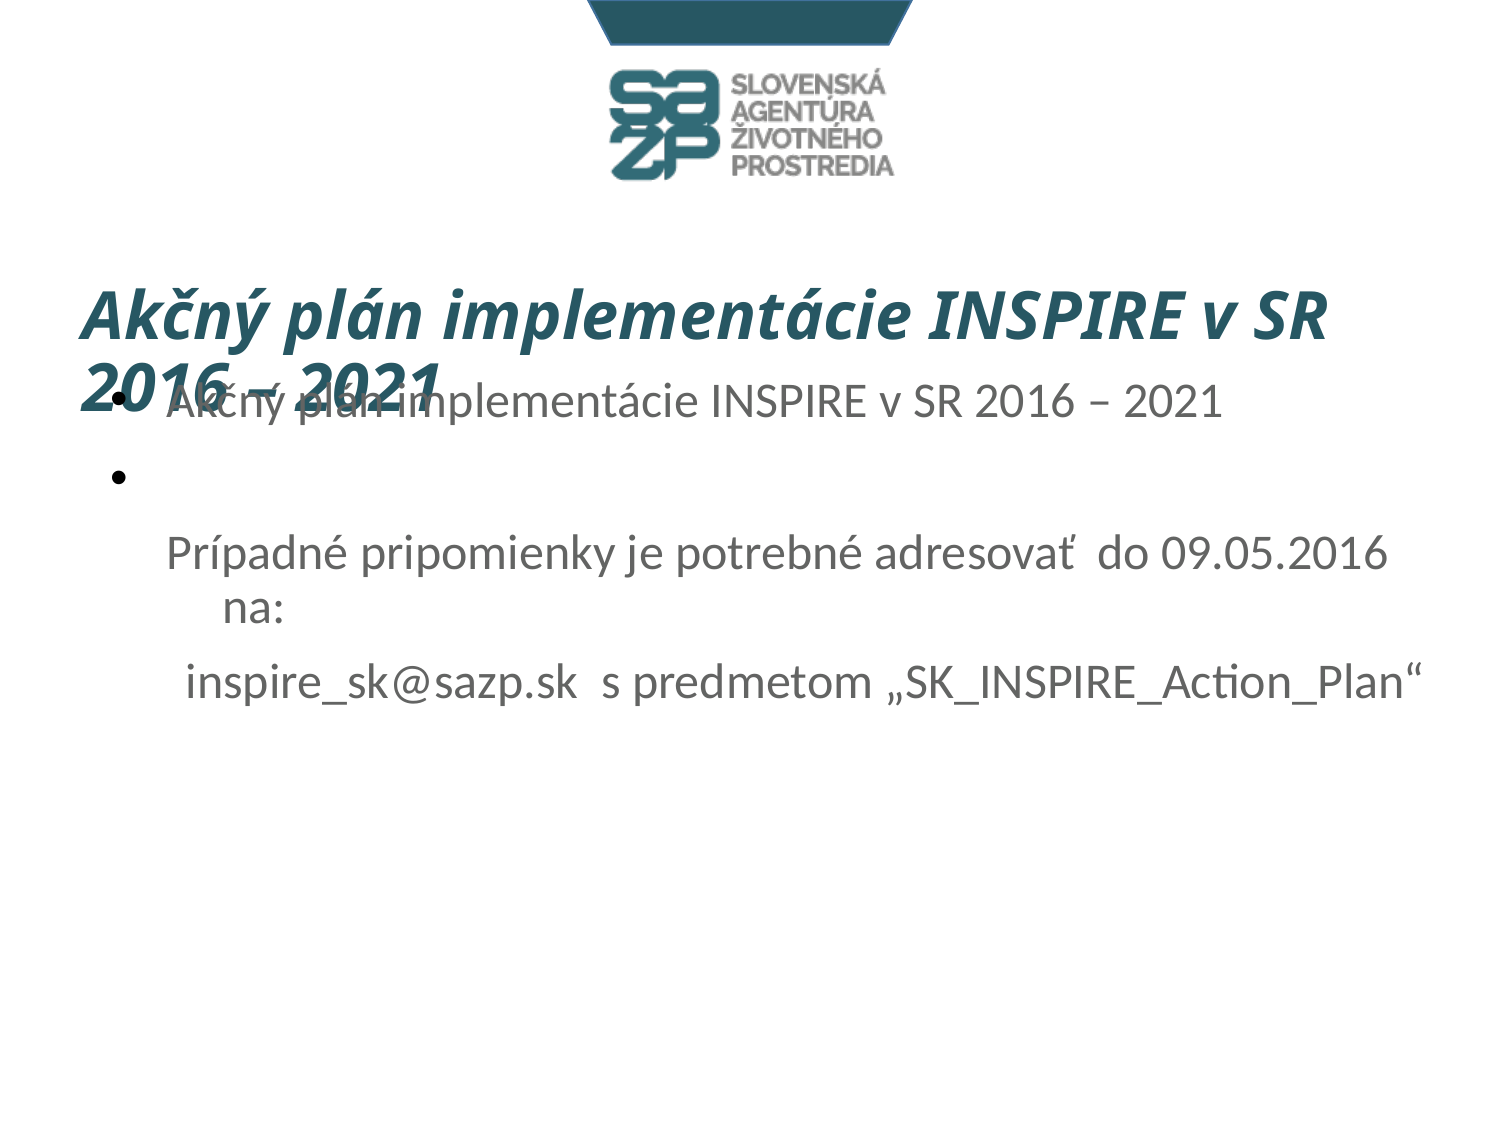

# Akčný plán implementácie INSPIRE v SR 2016 – 2021
Akčný plán implementácie INSPIRE v SR 2016 – 2021
Prípadné pripomienky je potrebné adresovať do 09.05.2016 na:
inspire_sk@sazp.sk s predmetom „SK_INSPIRE_Action_Plan“